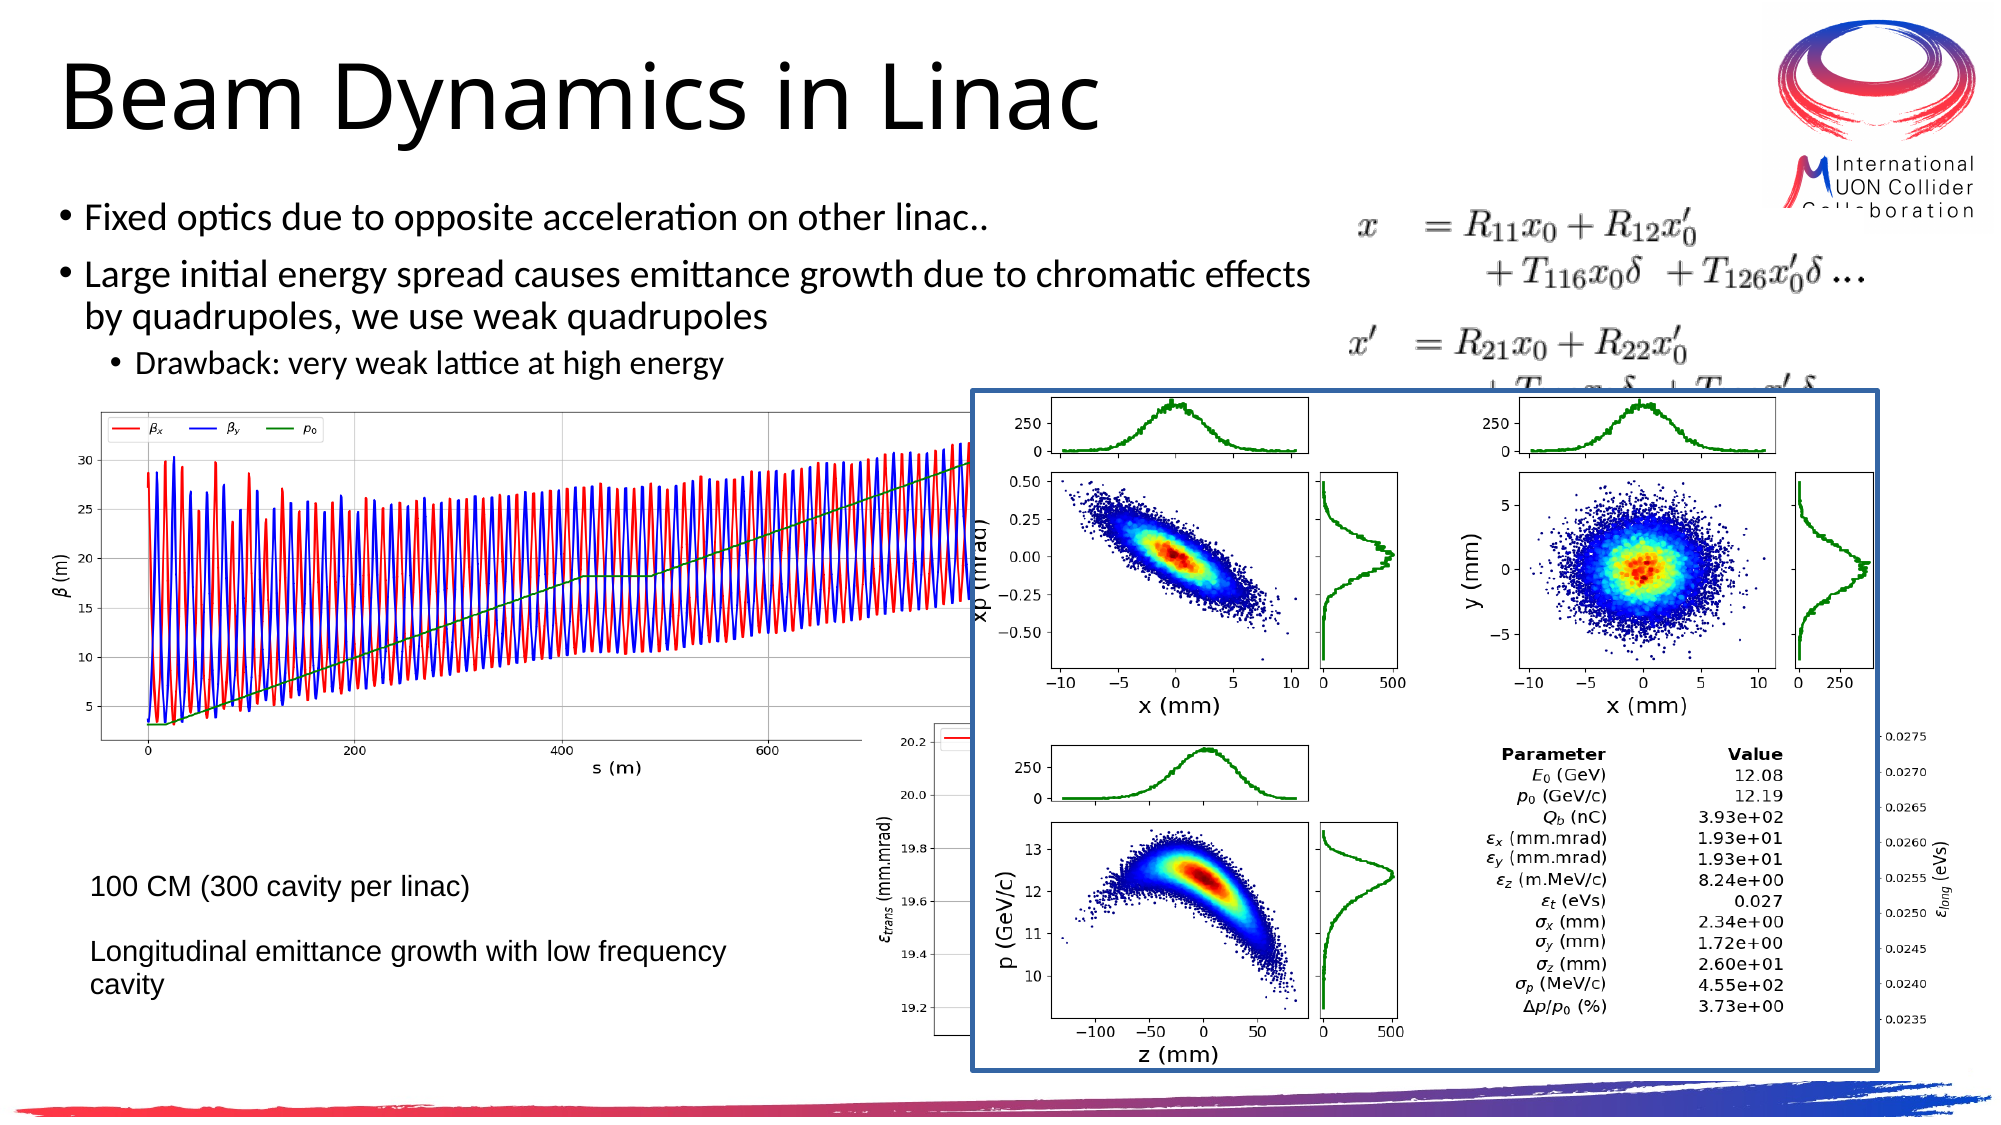

# Beam Dynamics in Linac
Fixed optics due to opposite acceleration on other linac..
Large initial energy spread causes emittance growth due to chromatic effects by quadrupoles, we use weak quadrupoles
Drawback: very weak lattice at high energy
100 CM (300 cavity per linac)
Longitudinal emittance growth with low frequency cavity